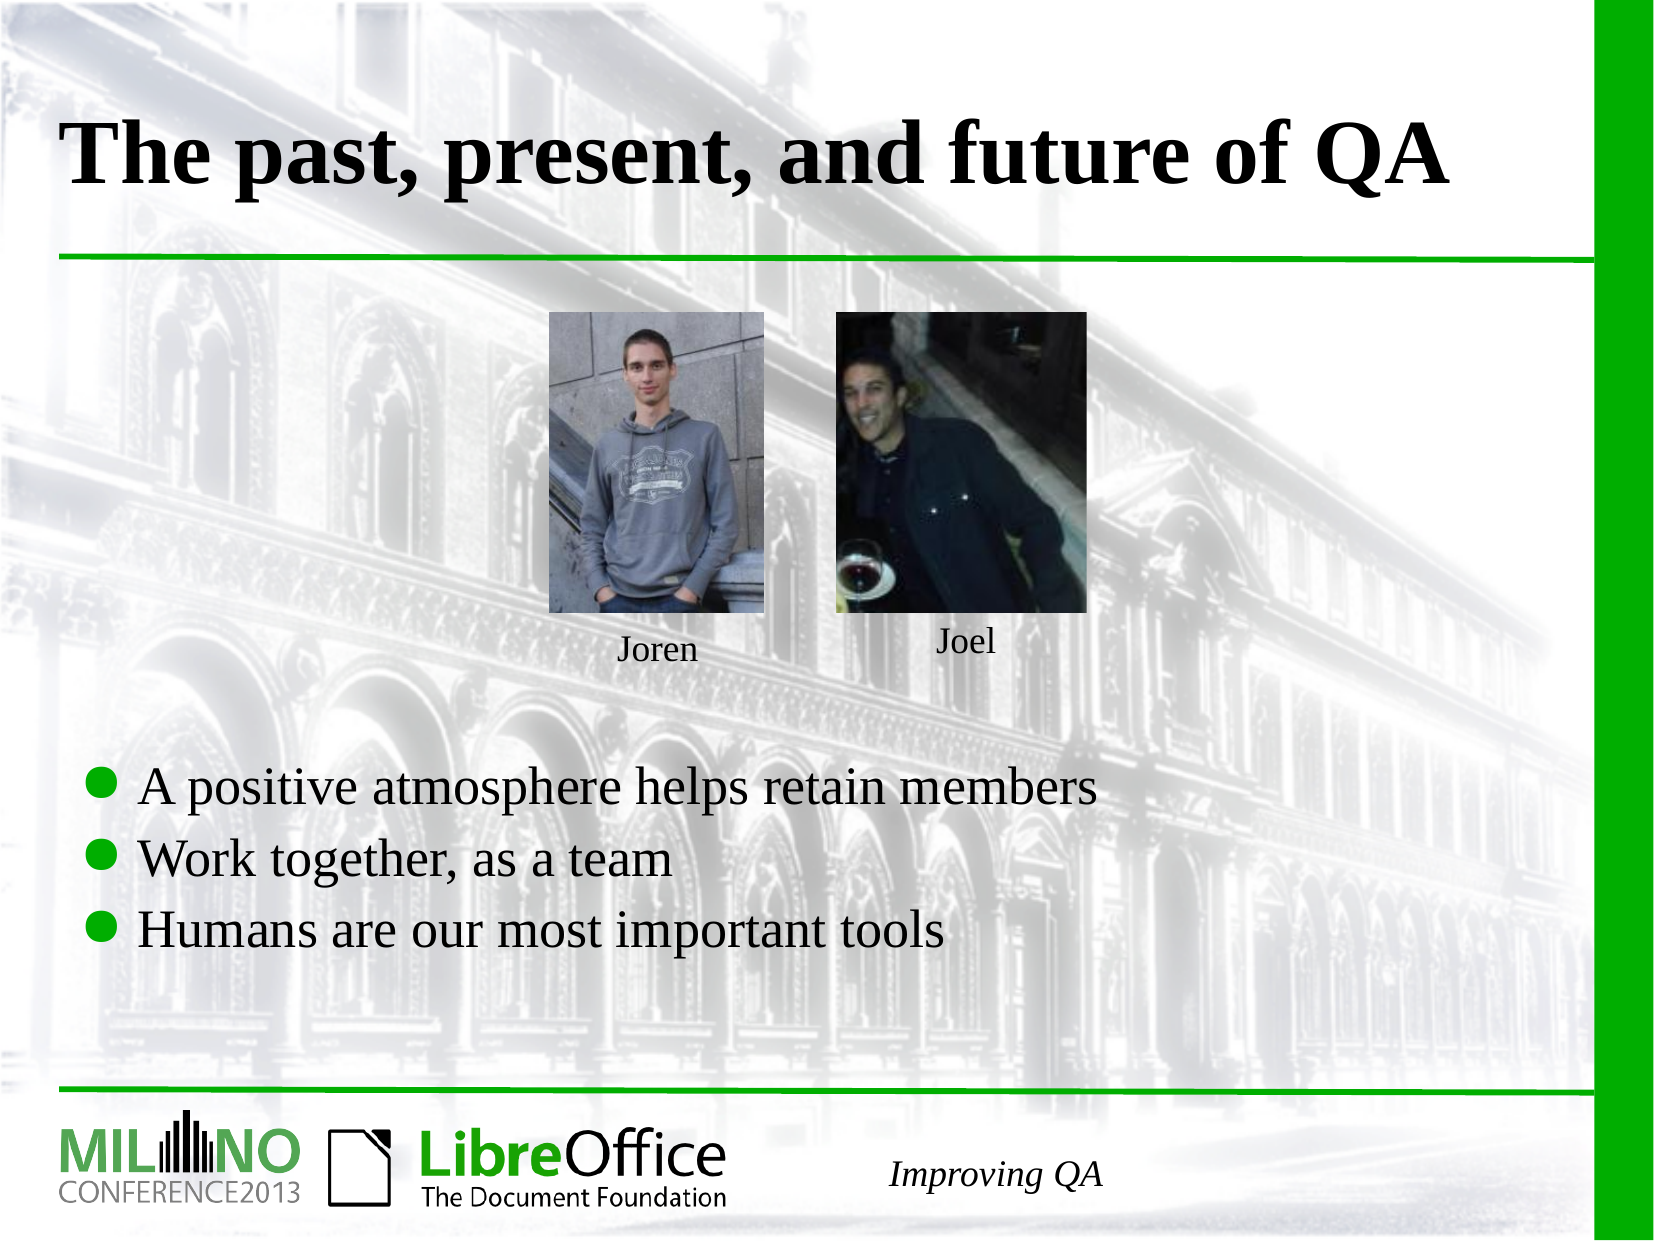

# The past, present, and future of QA
Joel
Joren
 A positive atmosphere helps retain members
 Work together, as a team
 Humans are our most important tools